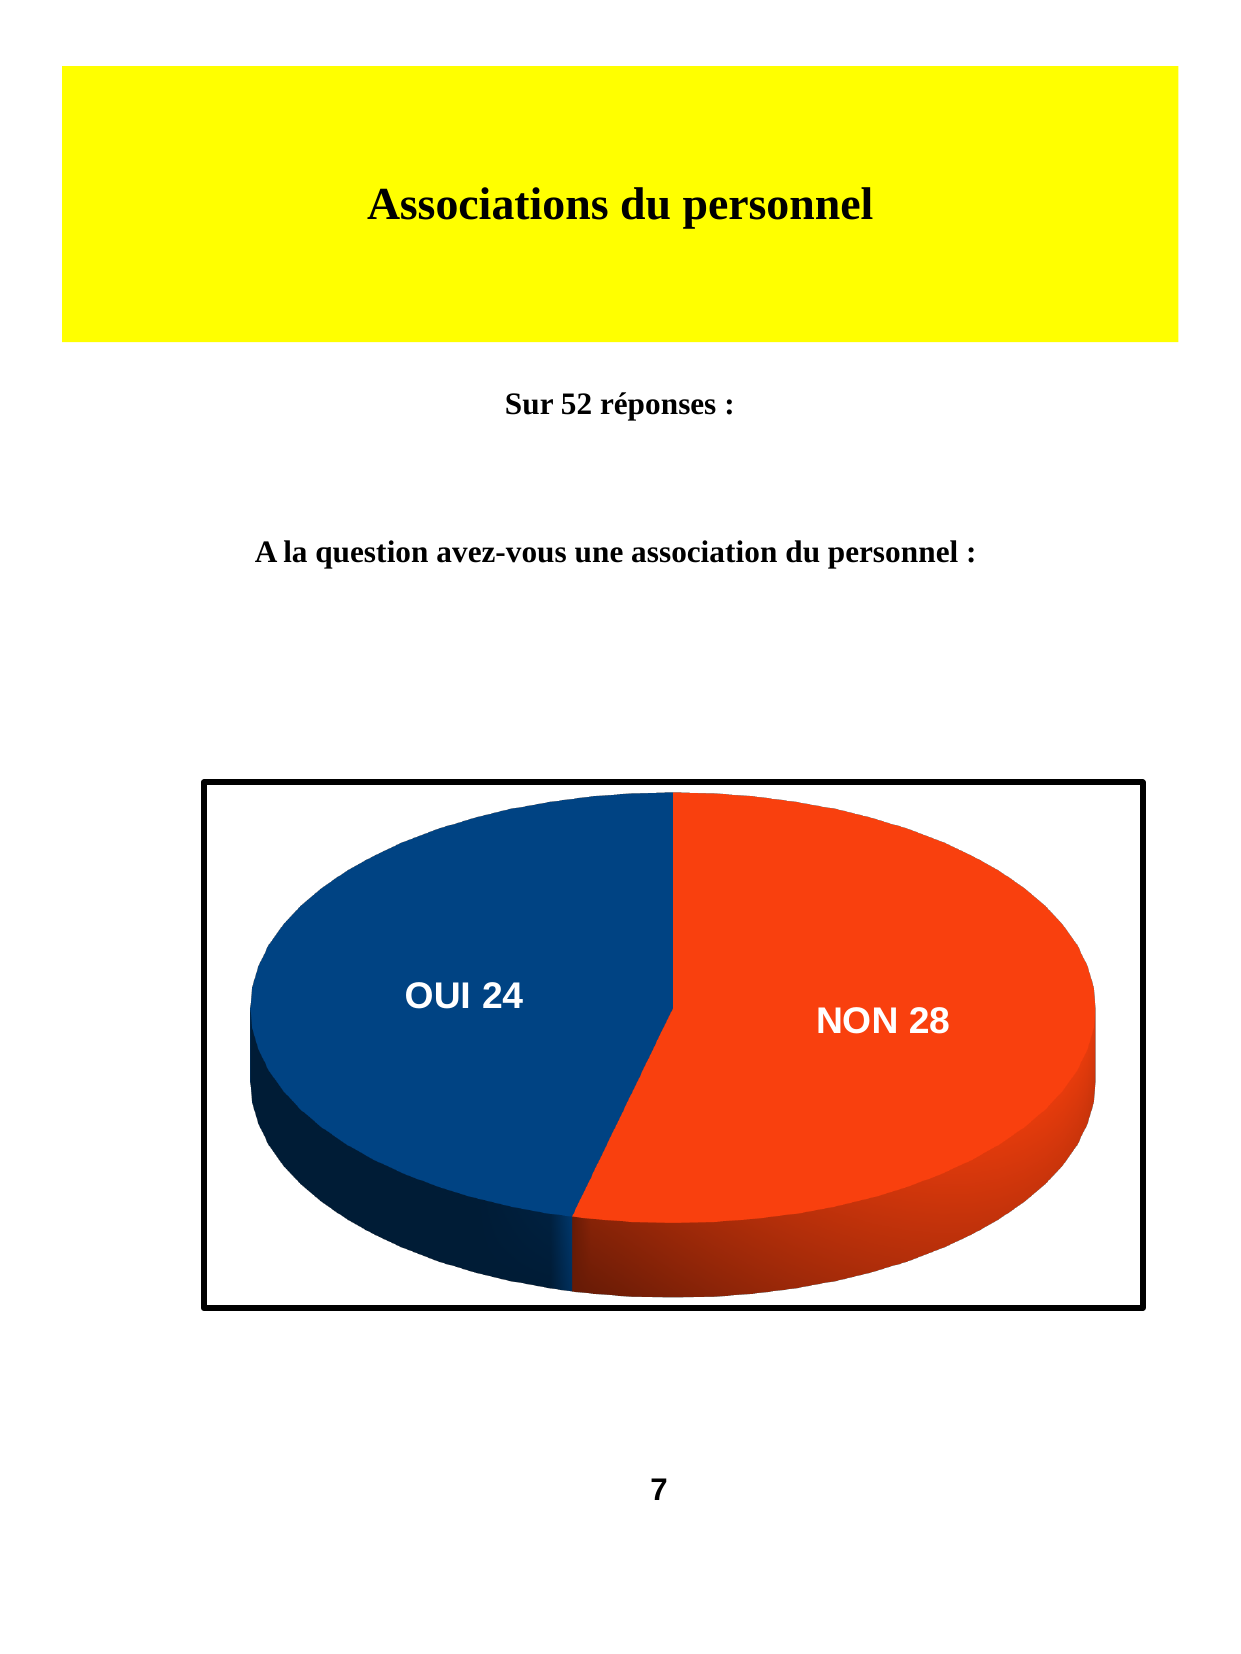

#
Associations du personnel
Sur 52 réponses :
A la question avez-vous une association du personnel :
[unsupported chart]